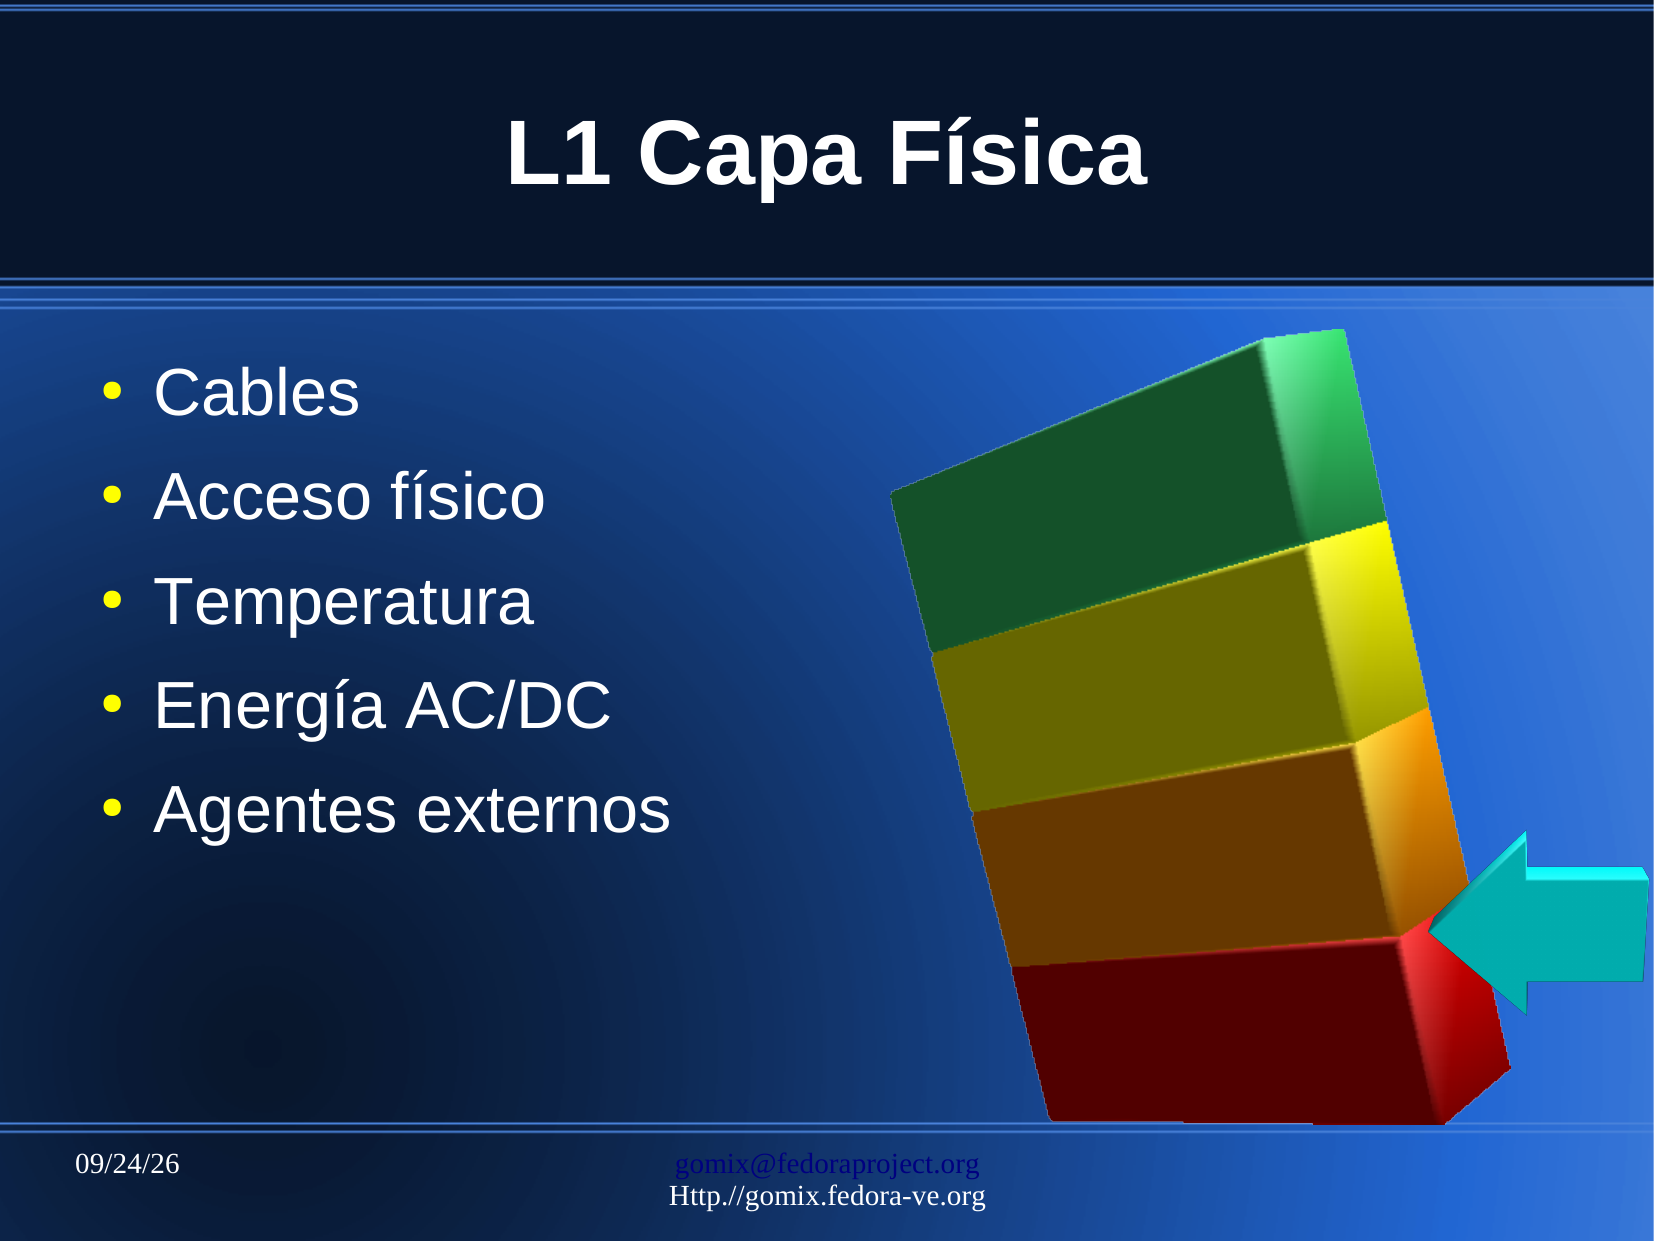

# L1 Capa Física
Cables
Acceso físico
Temperatura
Energía AC/DC
Agentes externos